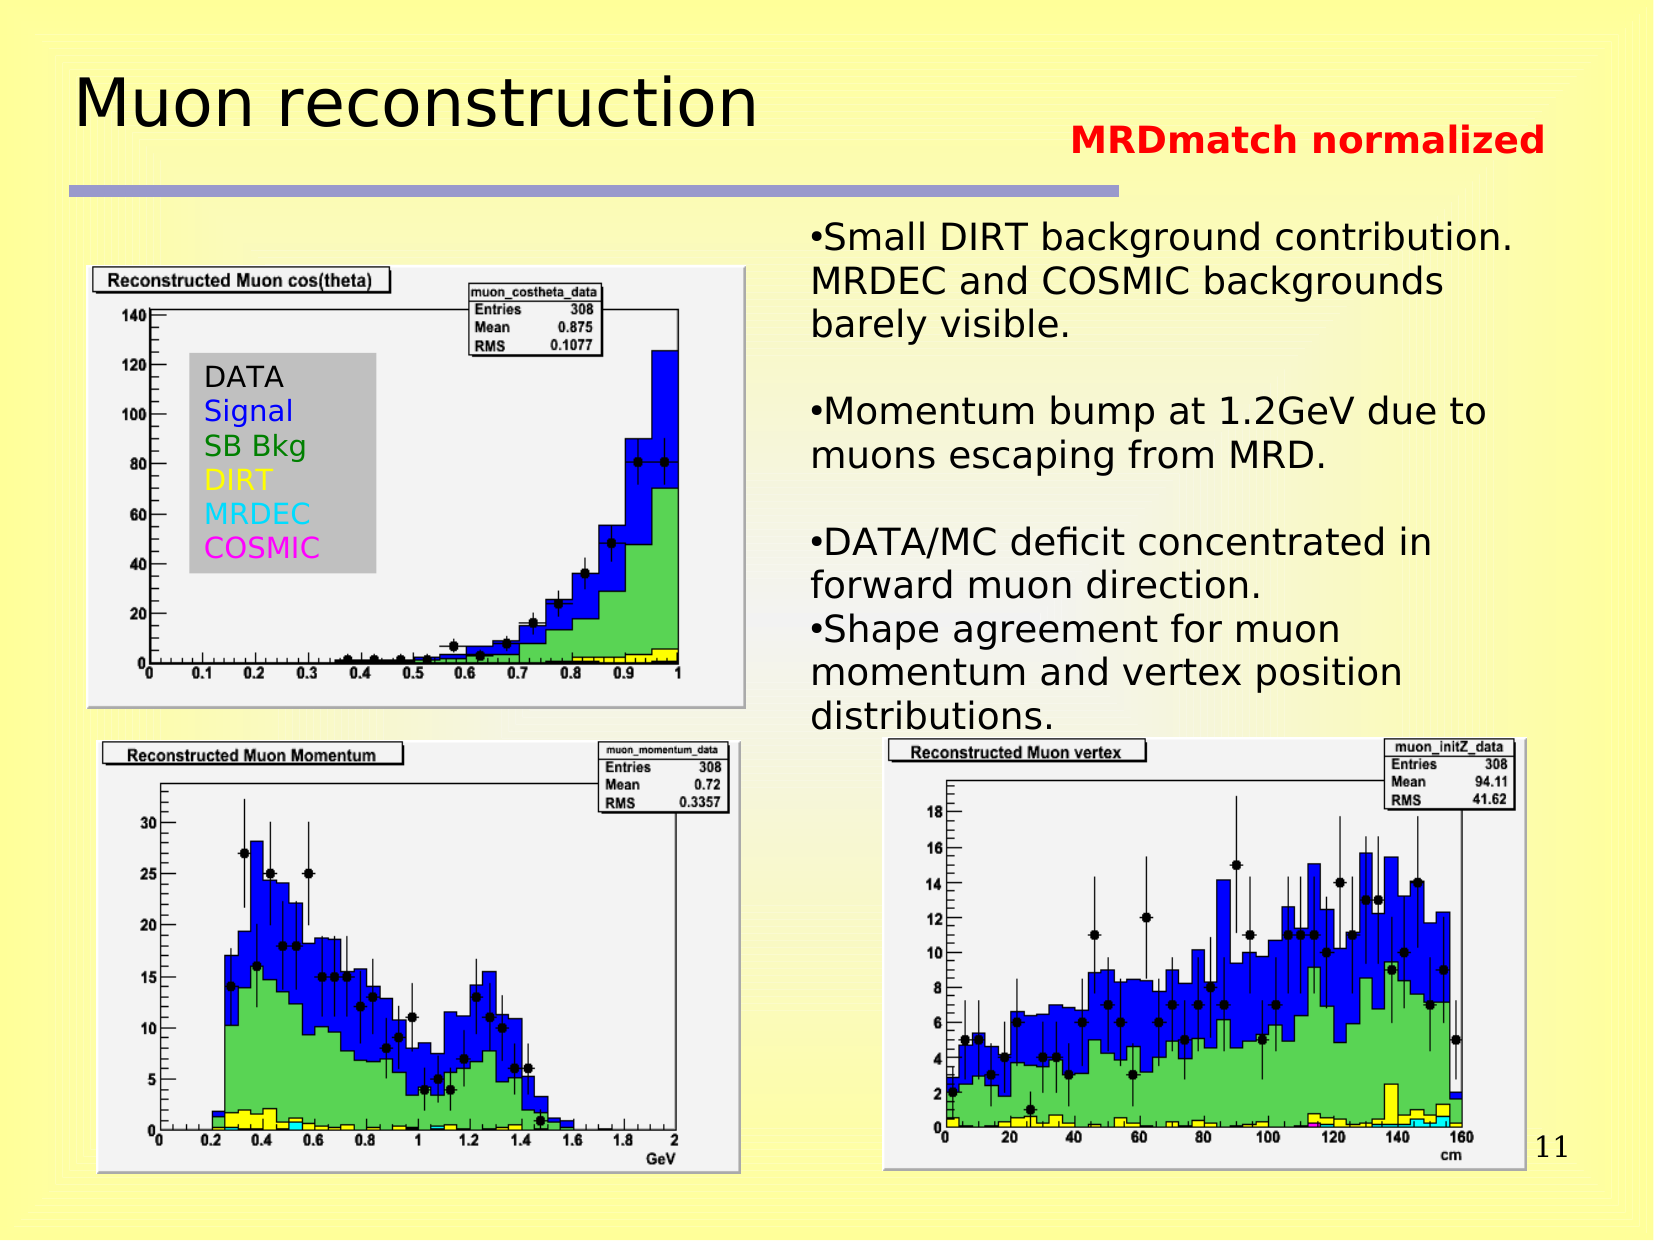

# Muon reconstruction
MRDmatch normalized
Small DIRT background contribution. MRDEC and COSMIC backgrounds barely visible.
Momentum bump at 1.2GeV due to muons escaping from MRD.
DATA/MC deficit concentrated in forward muon direction.
Shape agreement for muon momentum and vertex position distributions.
DATA
Signal
SB Bkg
DIRT
MRDEC
COSMIC
11